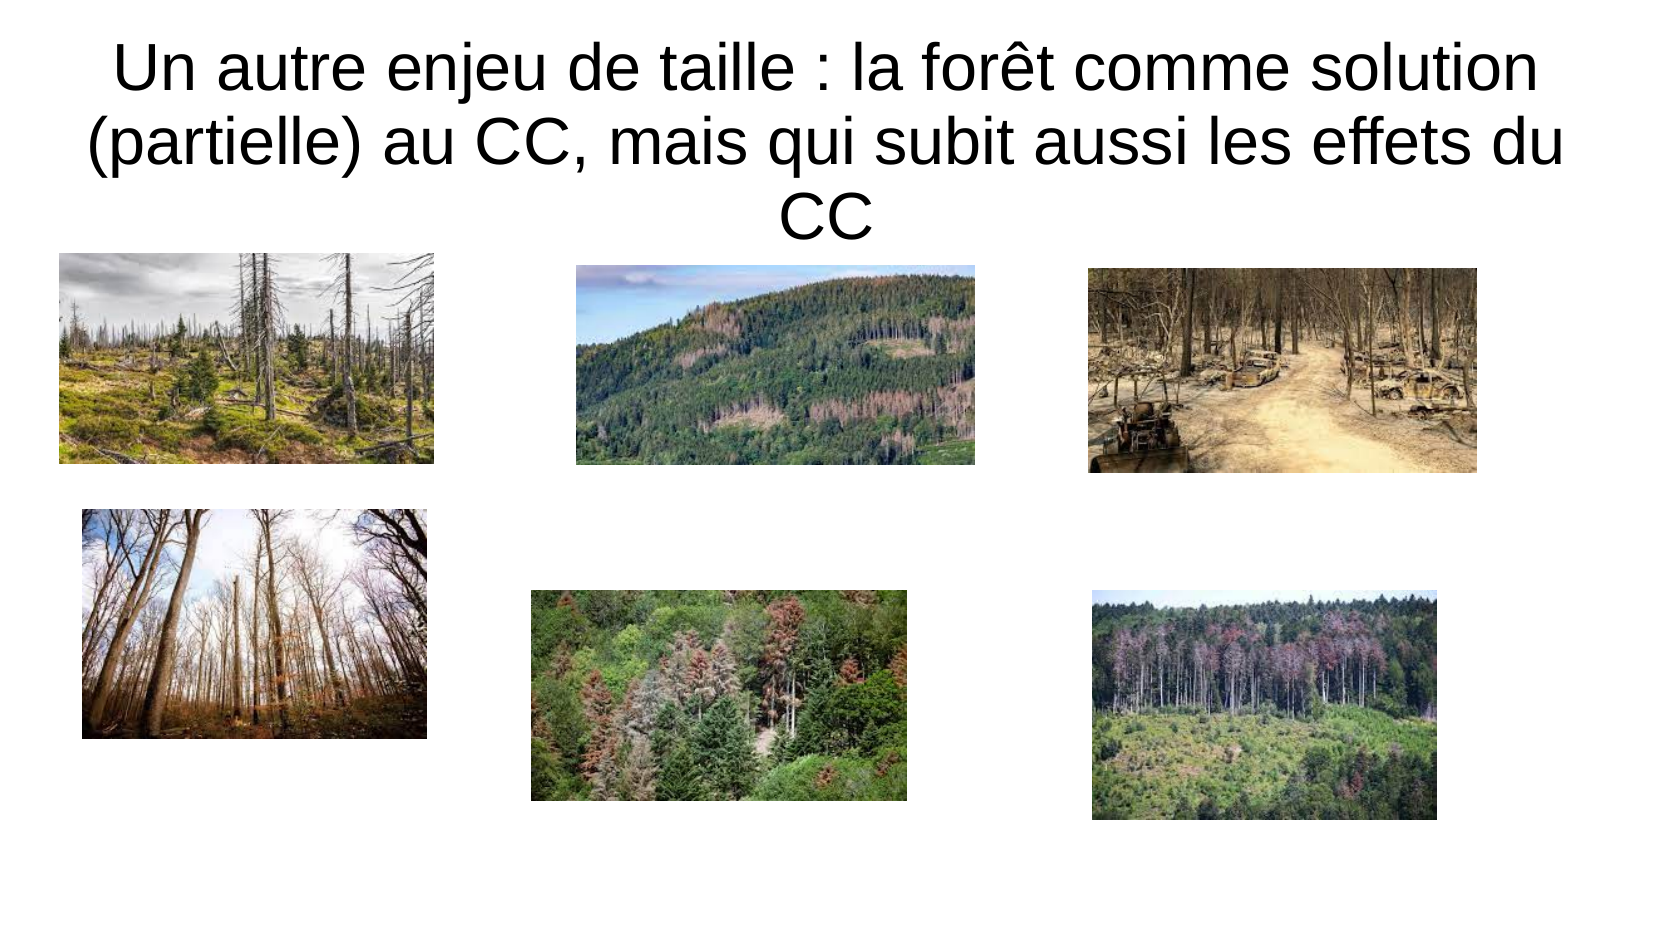

# Un autre enjeu de taille : la forêt comme solution (partielle) au CC, mais qui subit aussi les effets du CC